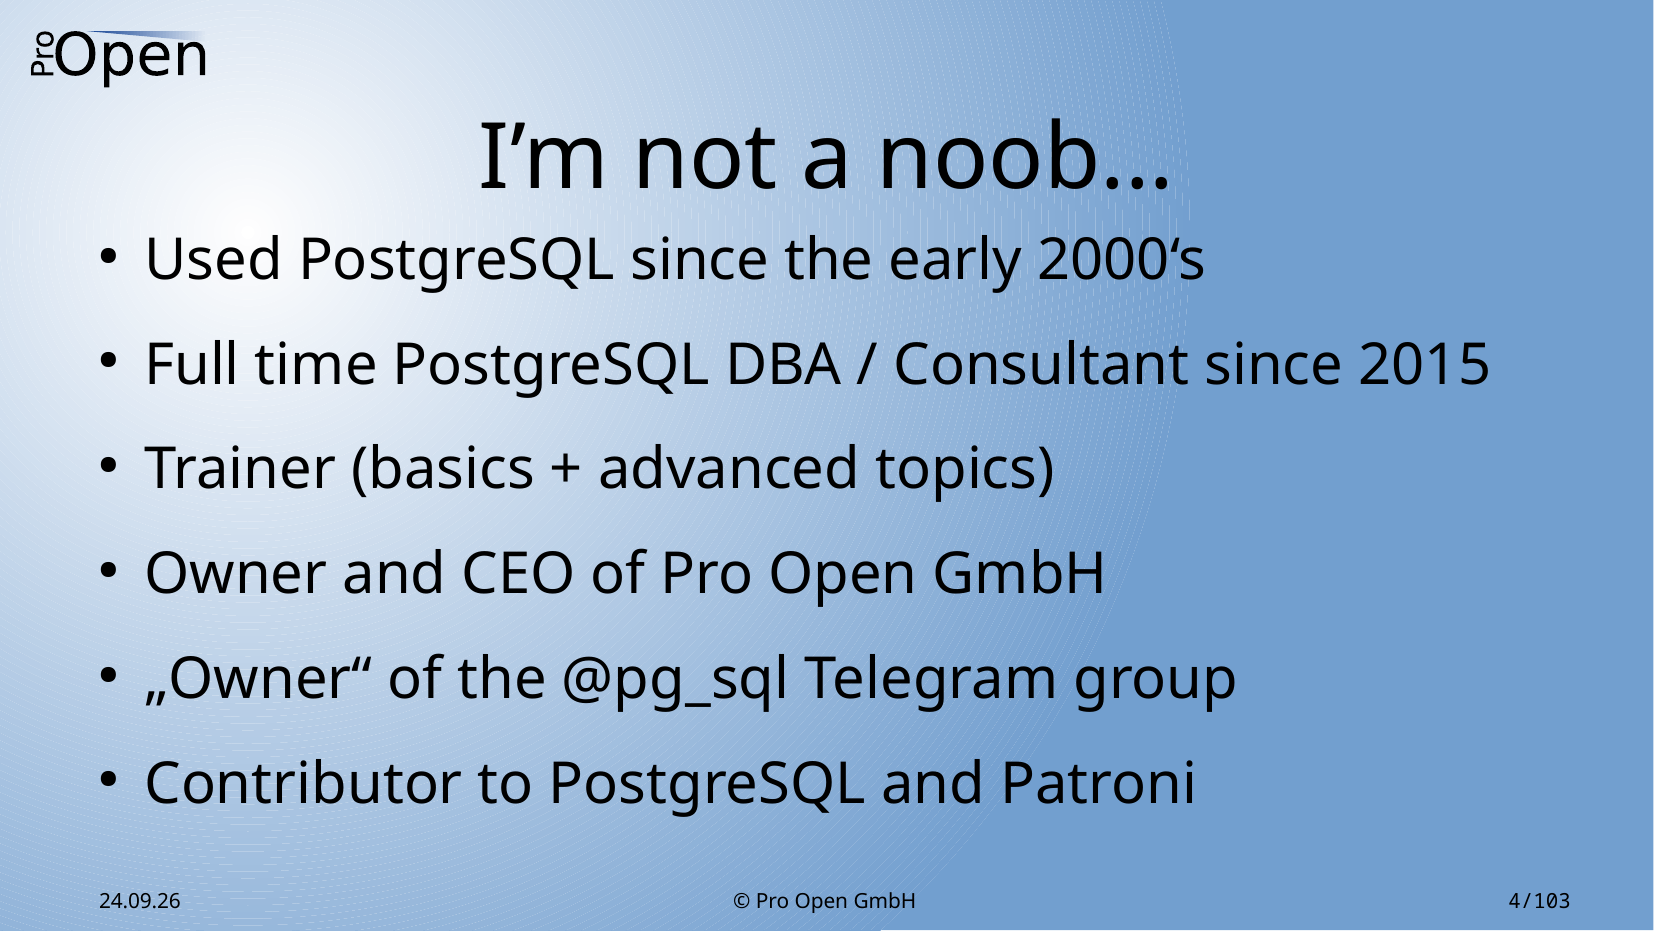

# I’m not a noob...
Used PostgreSQL since the early 2000‘s
Full time PostgreSQL DBA / Consultant since 2015
Trainer (basics + advanced topics)
Owner and CEO of Pro Open GmbH
„Owner“ of the @pg_sql Telegram group
Contributor to PostgreSQL and Patroni
© Pro Open GmbH
4